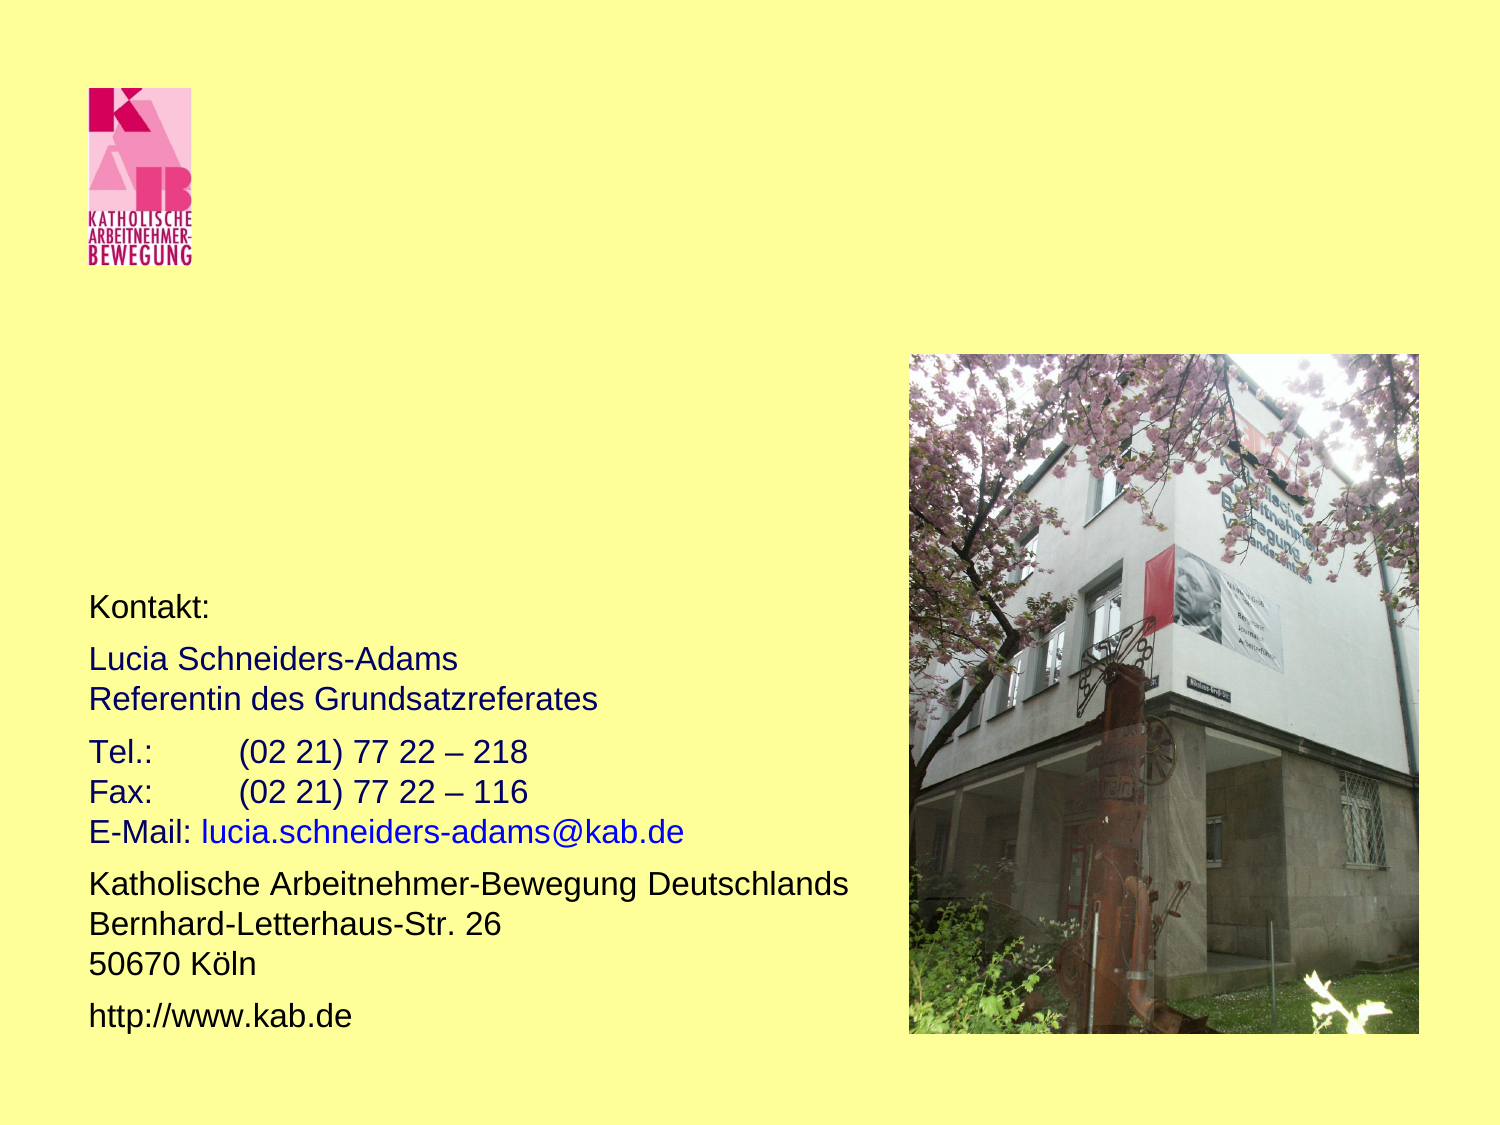

Kontakt:
Lucia Schneiders-Adams
Referentin des Grundsatzreferates
Tel.:	(02 21) 77 22 – 218
Fax:	(02 21) 77 22 – 116
E-Mail: lucia.schneiders-adams@kab.de
Katholische Arbeitnehmer-Bewegung Deutschlands
Bernhard-Letterhaus-Str. 26
50670 Köln
http://www.kab.de